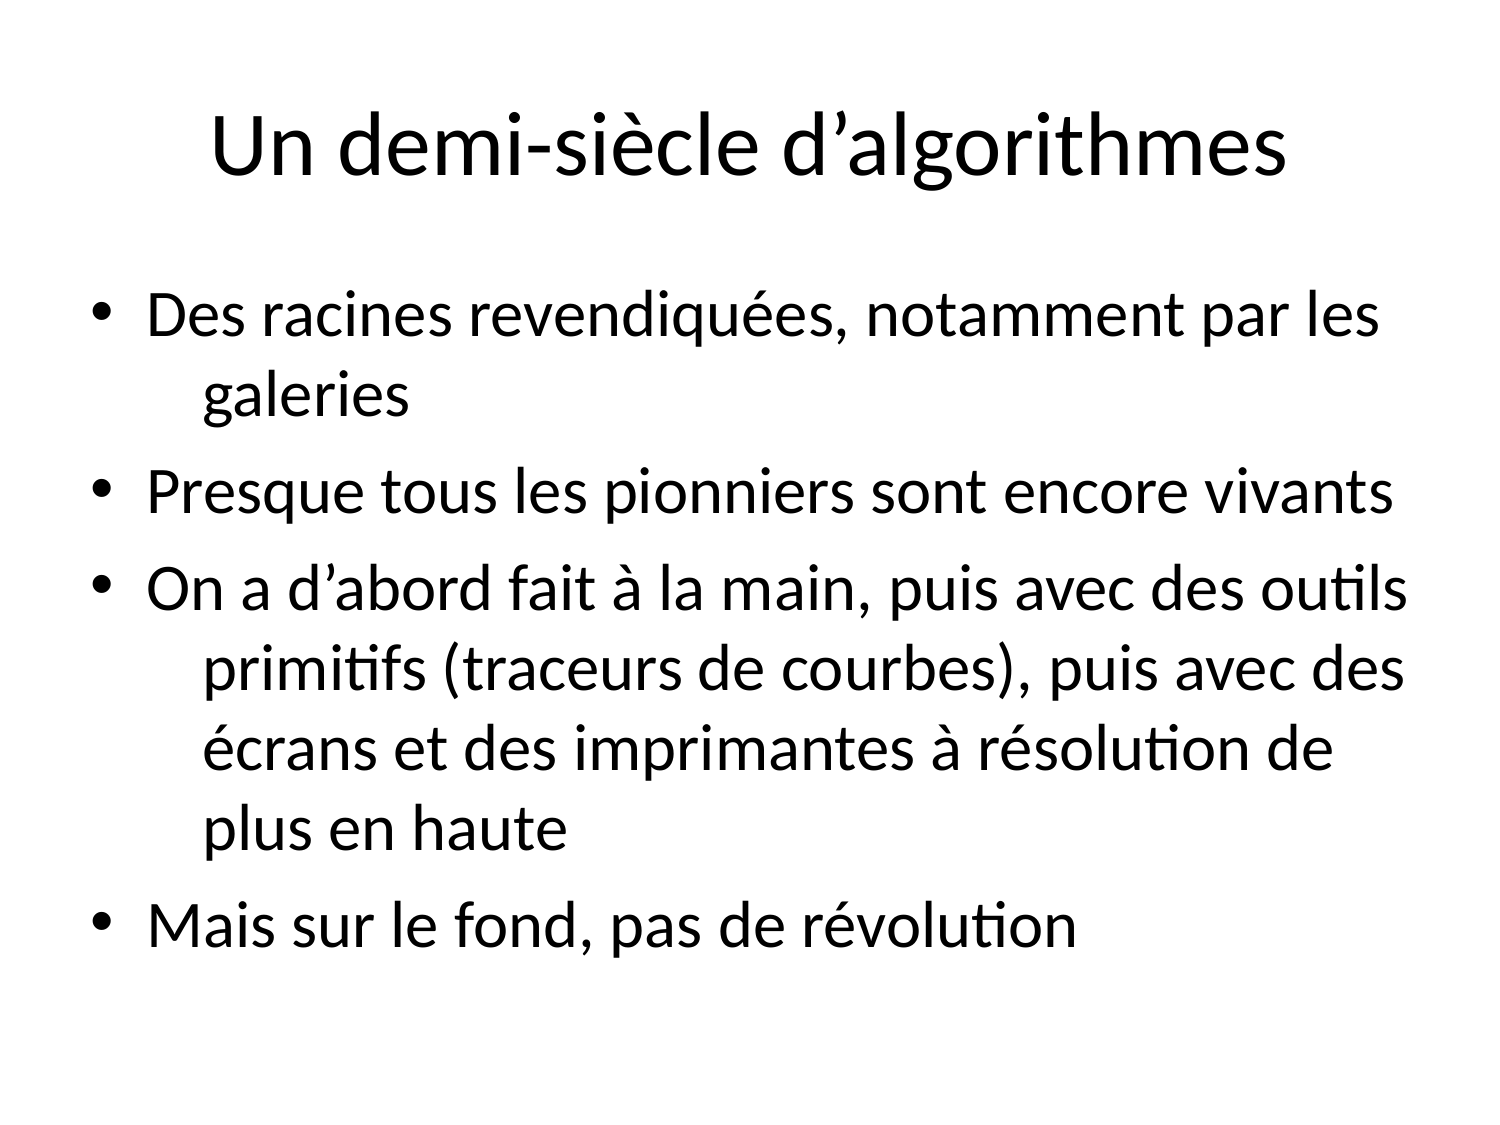

# Un demi-siècle d’algorithmes
Des racines revendiquées, notamment par les galeries
Presque tous les pionniers sont encore vivants
On a d’abord fait à la main, puis avec des outils primitifs (traceurs de courbes), puis avec des écrans et des imprimantes à résolution de plus en haute
Mais sur le fond, pas de révolution